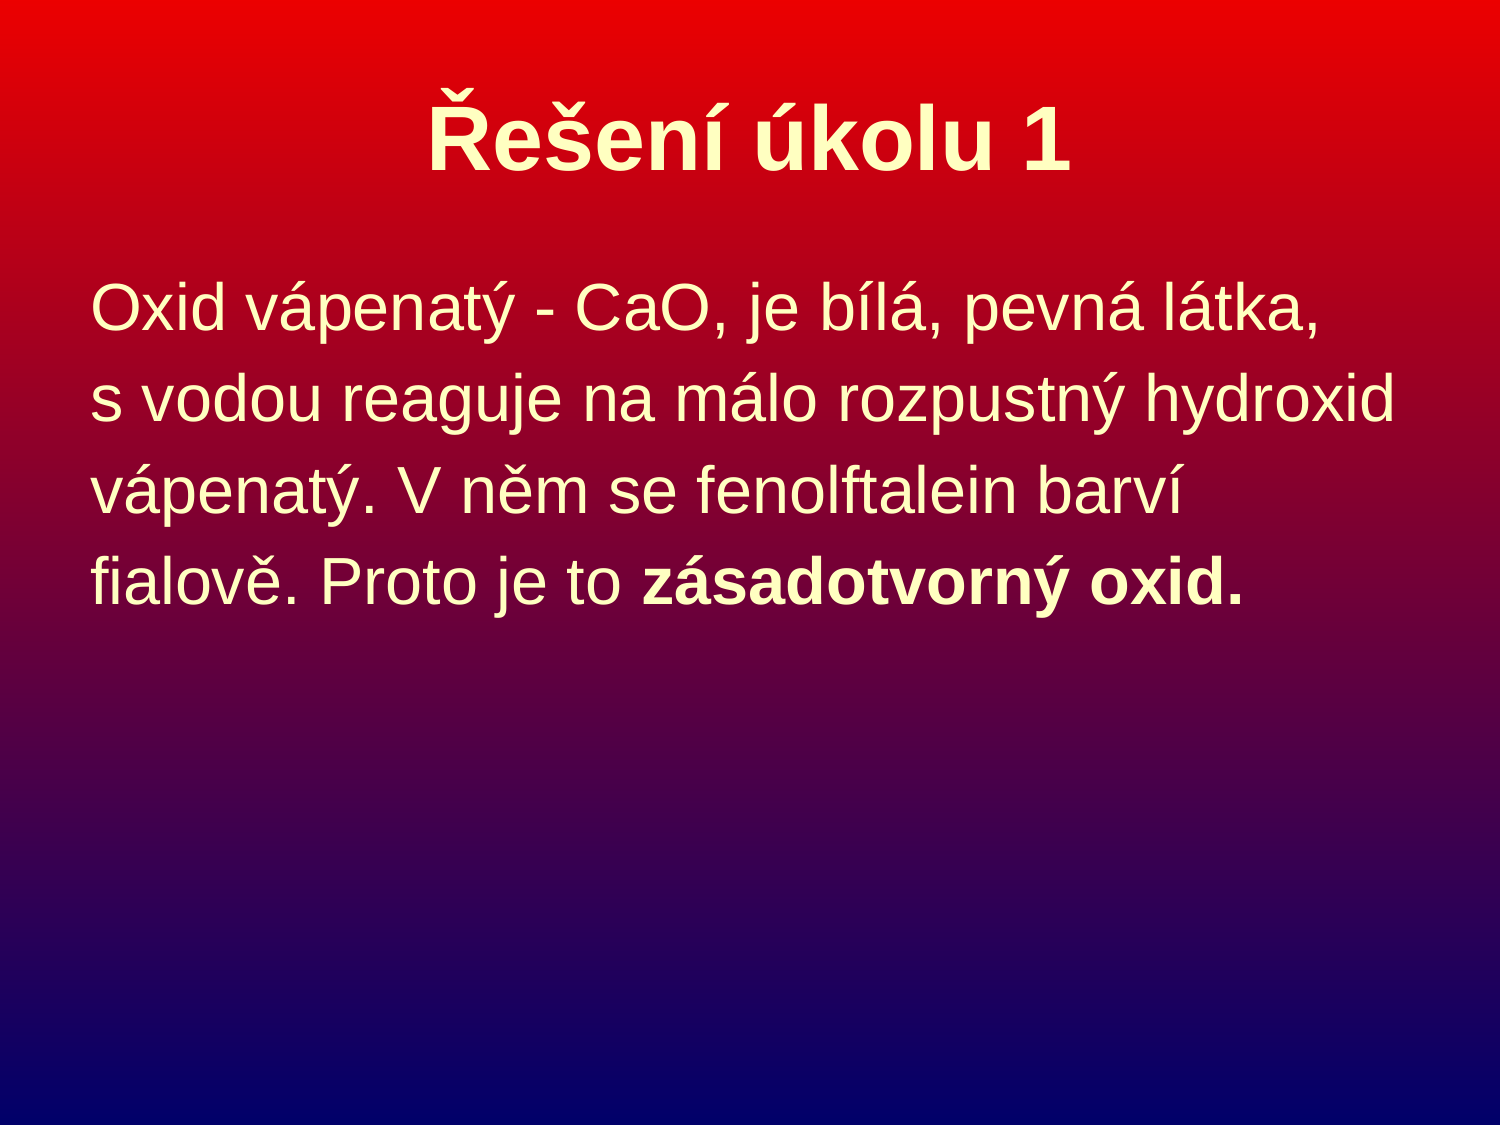

# Řešení úkolu 1
Oxid vápenatý - CaO, je bílá, pevná látka,
s vodou reaguje na málo rozpustný hydroxid
vápenatý. V něm se fenolftalein barví
fialově. Proto je to zásadotvorný oxid.